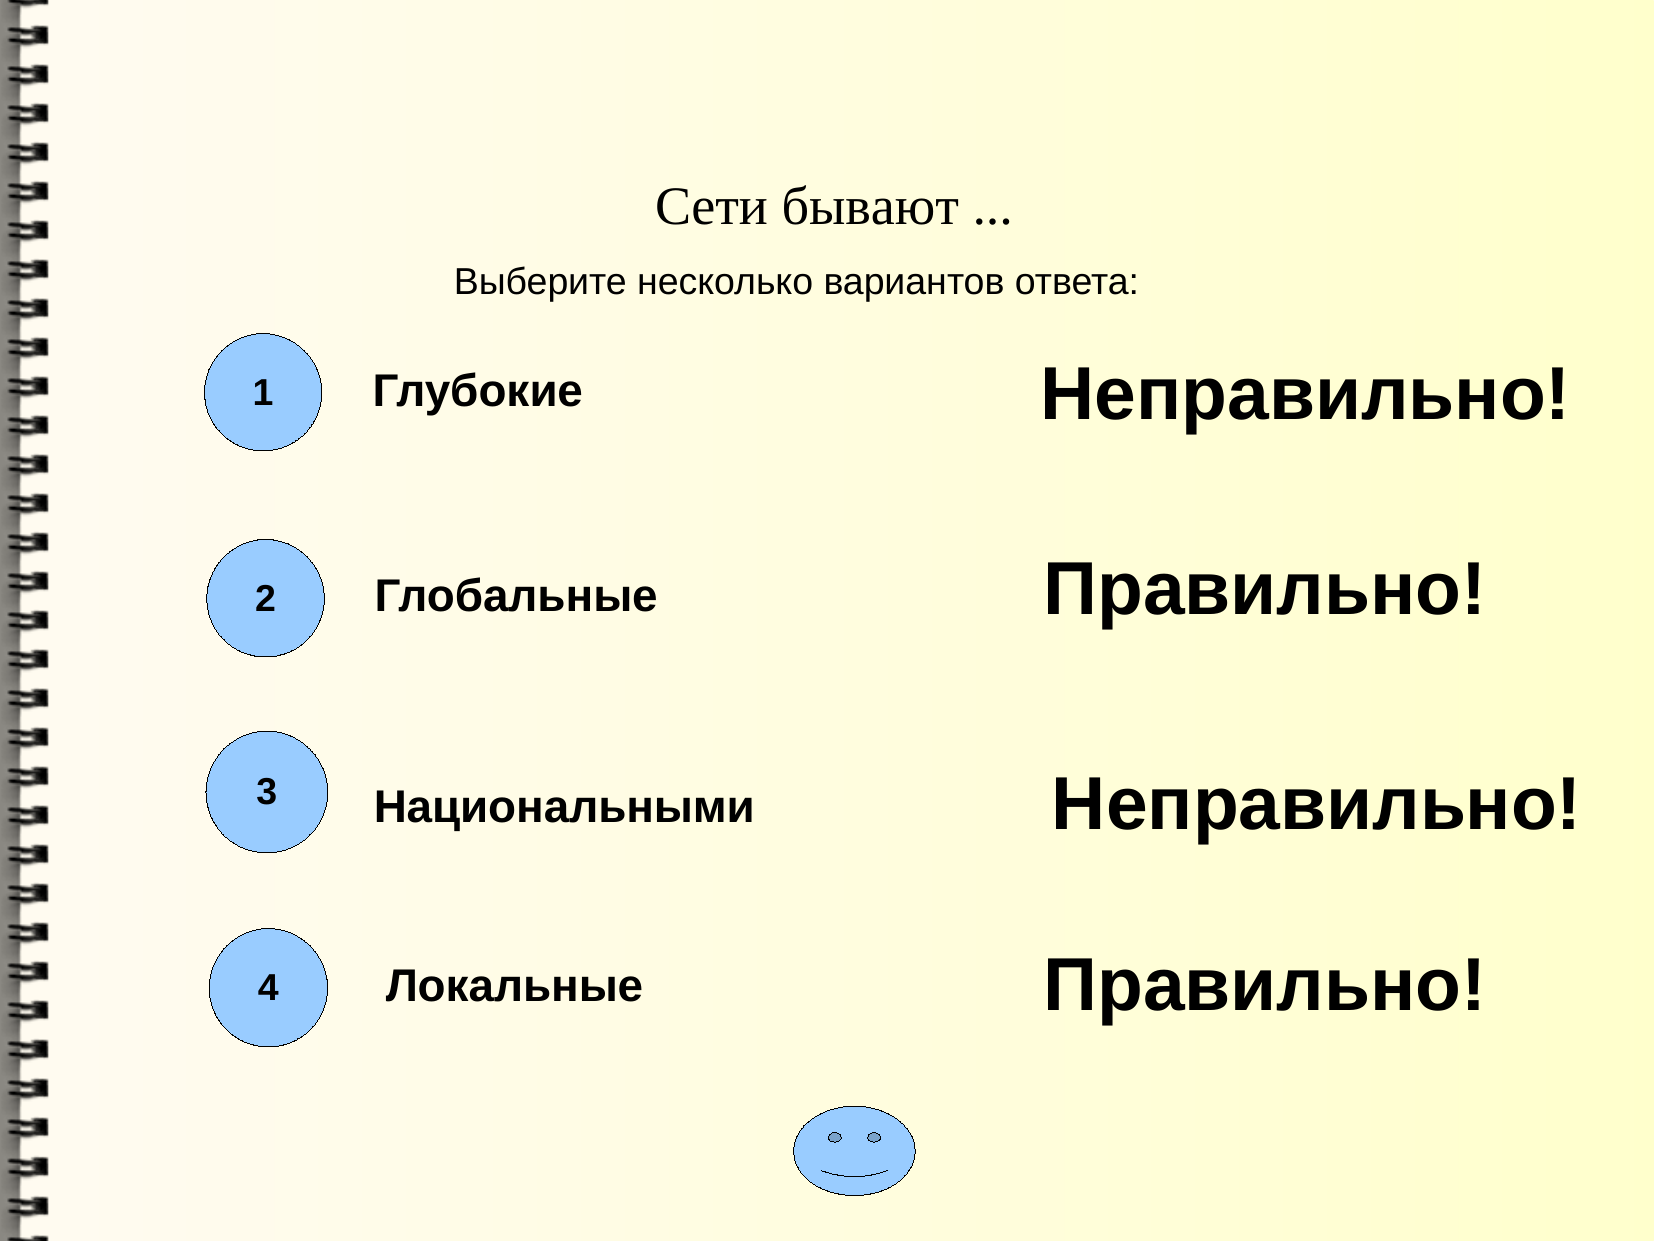

# Сети бывают ...
Выберите несколько вариантов ответа:
1
Неправильно!
 Глубокие
Правильно!
2
Глобальные
3
Неправильно!
Национальными
4
Правильно!
Локальные